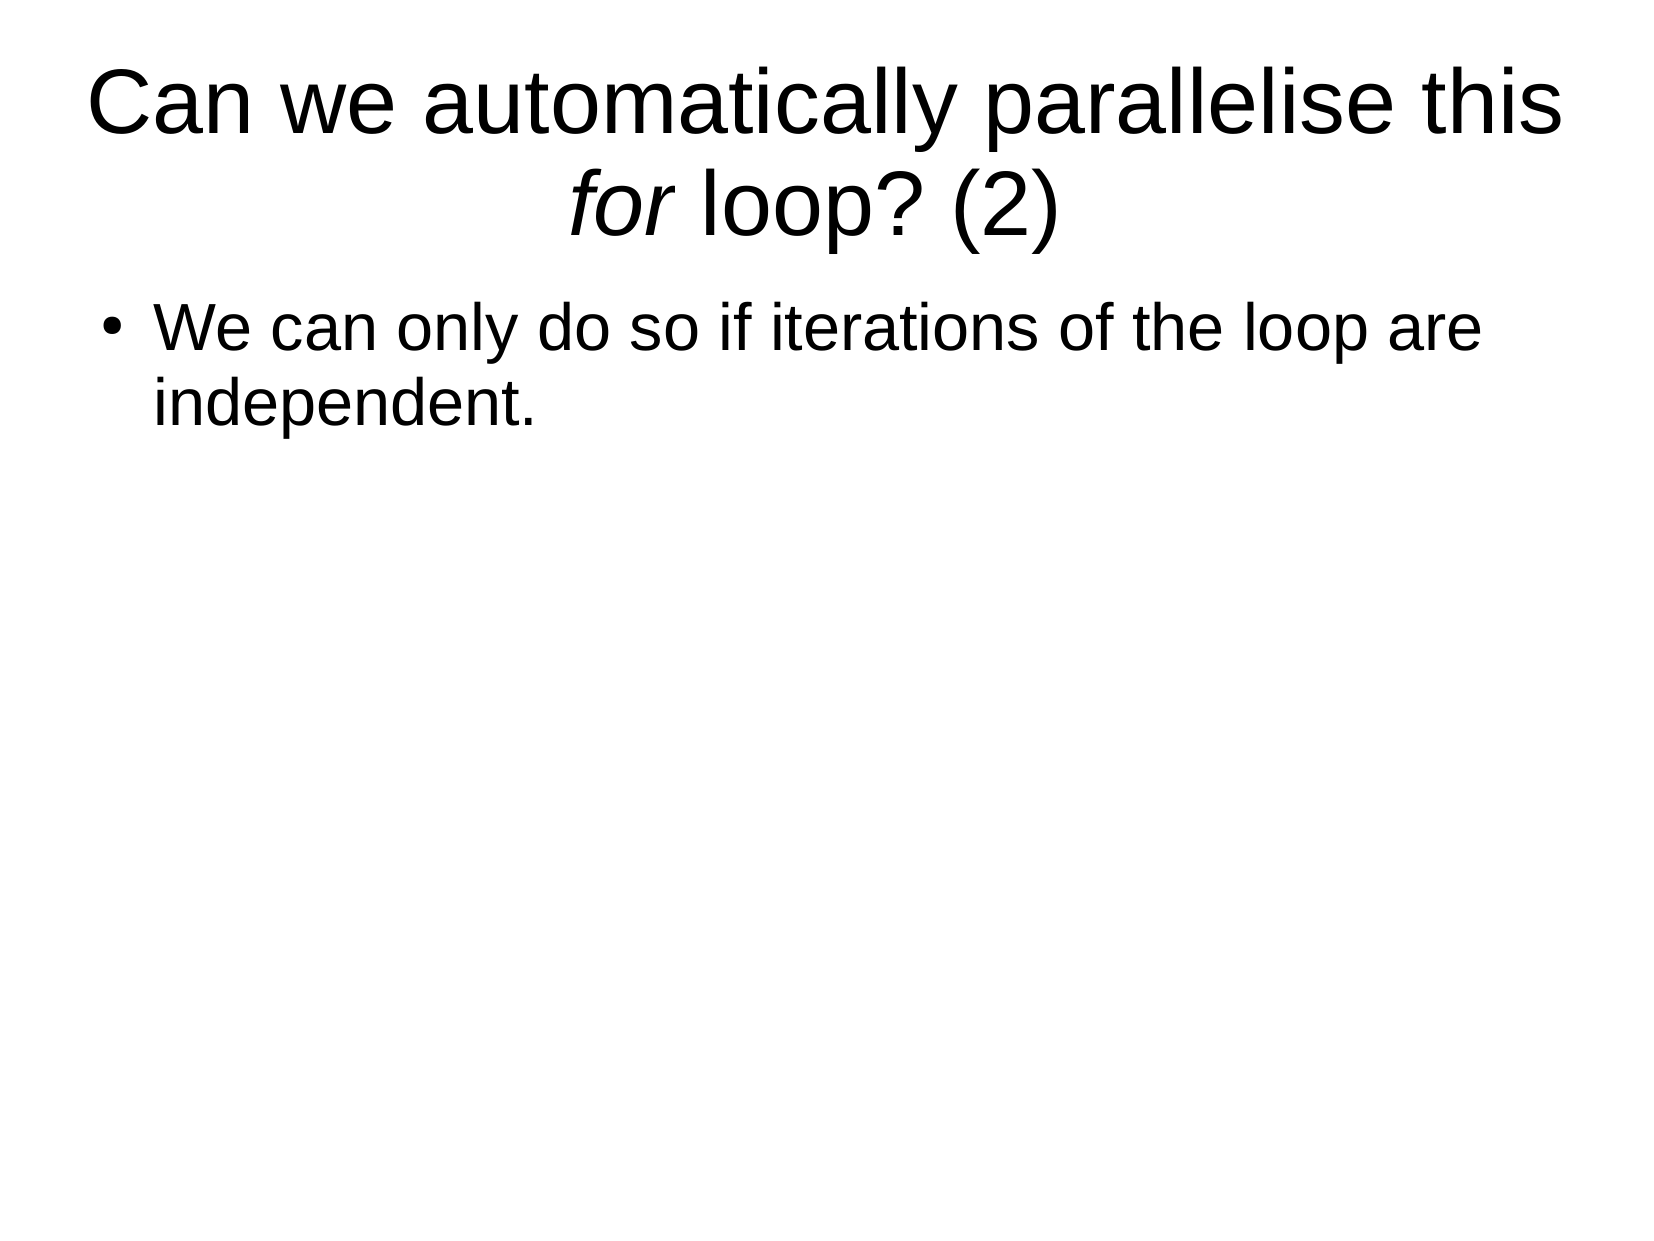

# Can we automatically parallelise this for loop? (2)
We can only do so if iterations of the loop are independent.